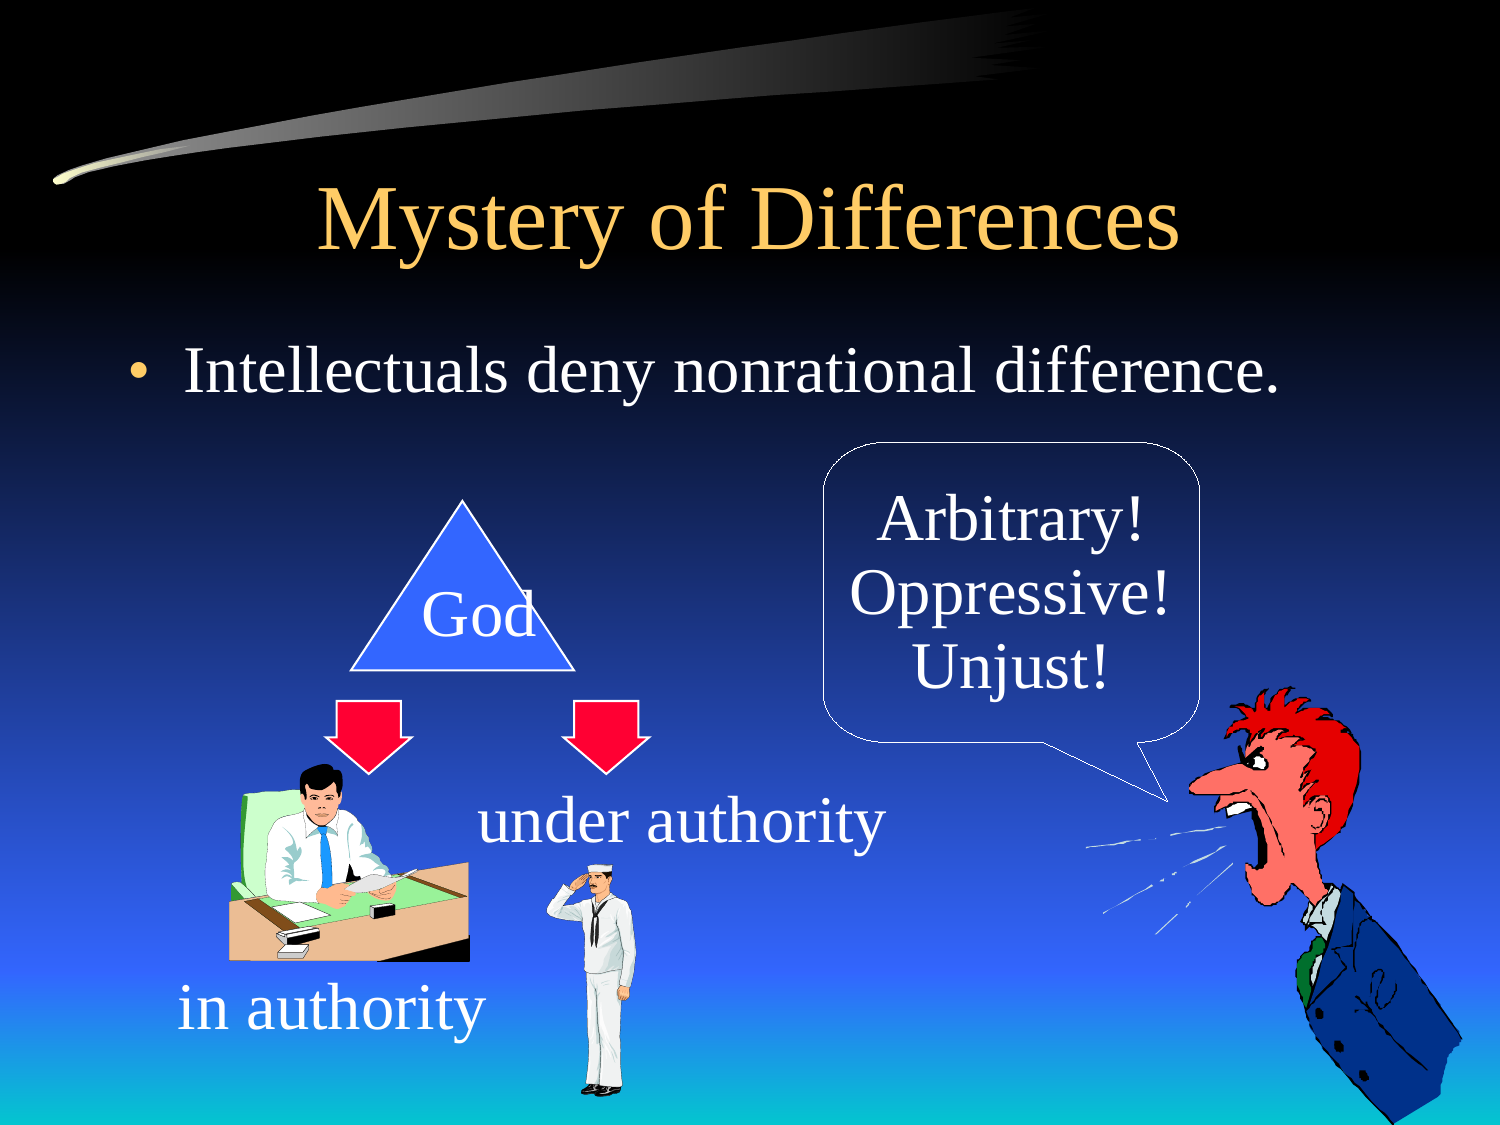

# Mystery of Differences
Intellectuals deny nonrational difference.
Arbitrary!
Oppressive!
Unjust!
God
under authority
in authority